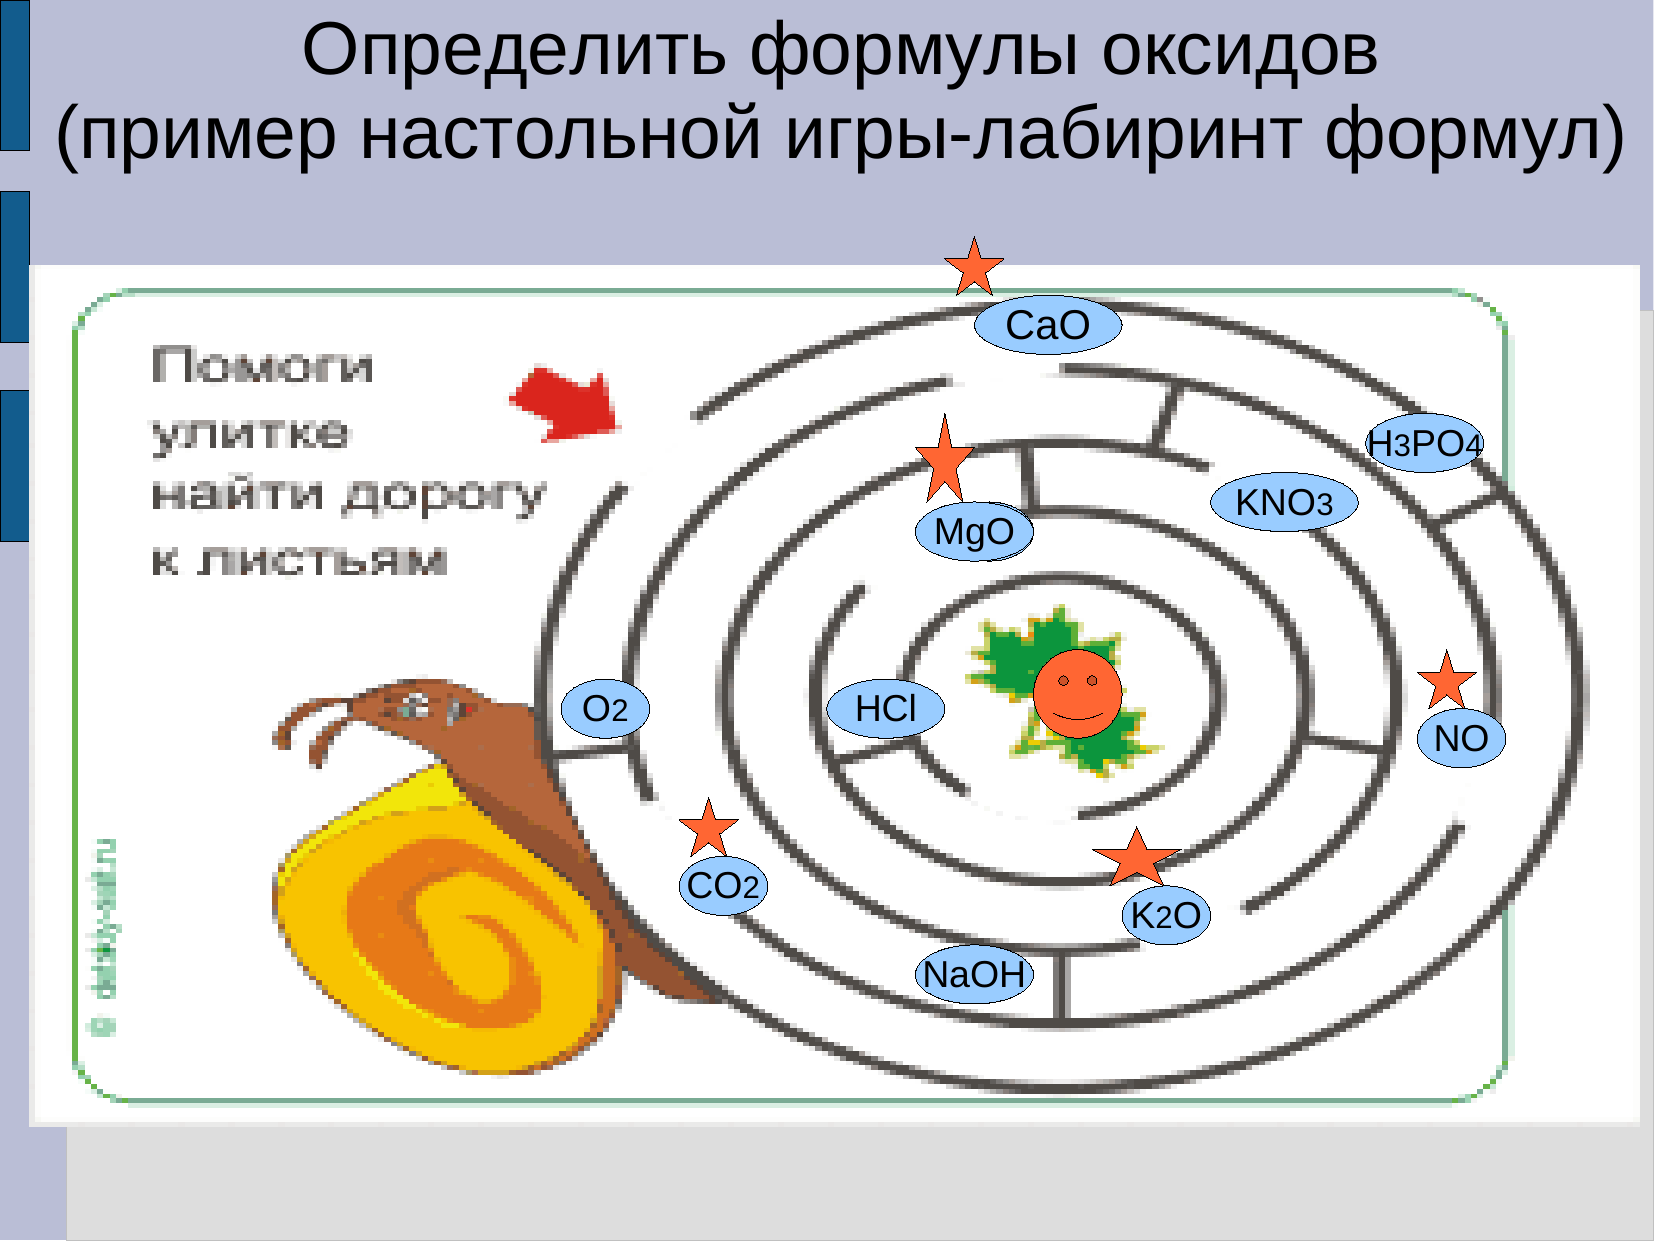

# Определить формулы оксидов (пример настольной игры-лабиринт формул)
CaO
H3PO4
KNO3
MgO
SO2
O2
HCl
NO
CO2
K2O
NaOH